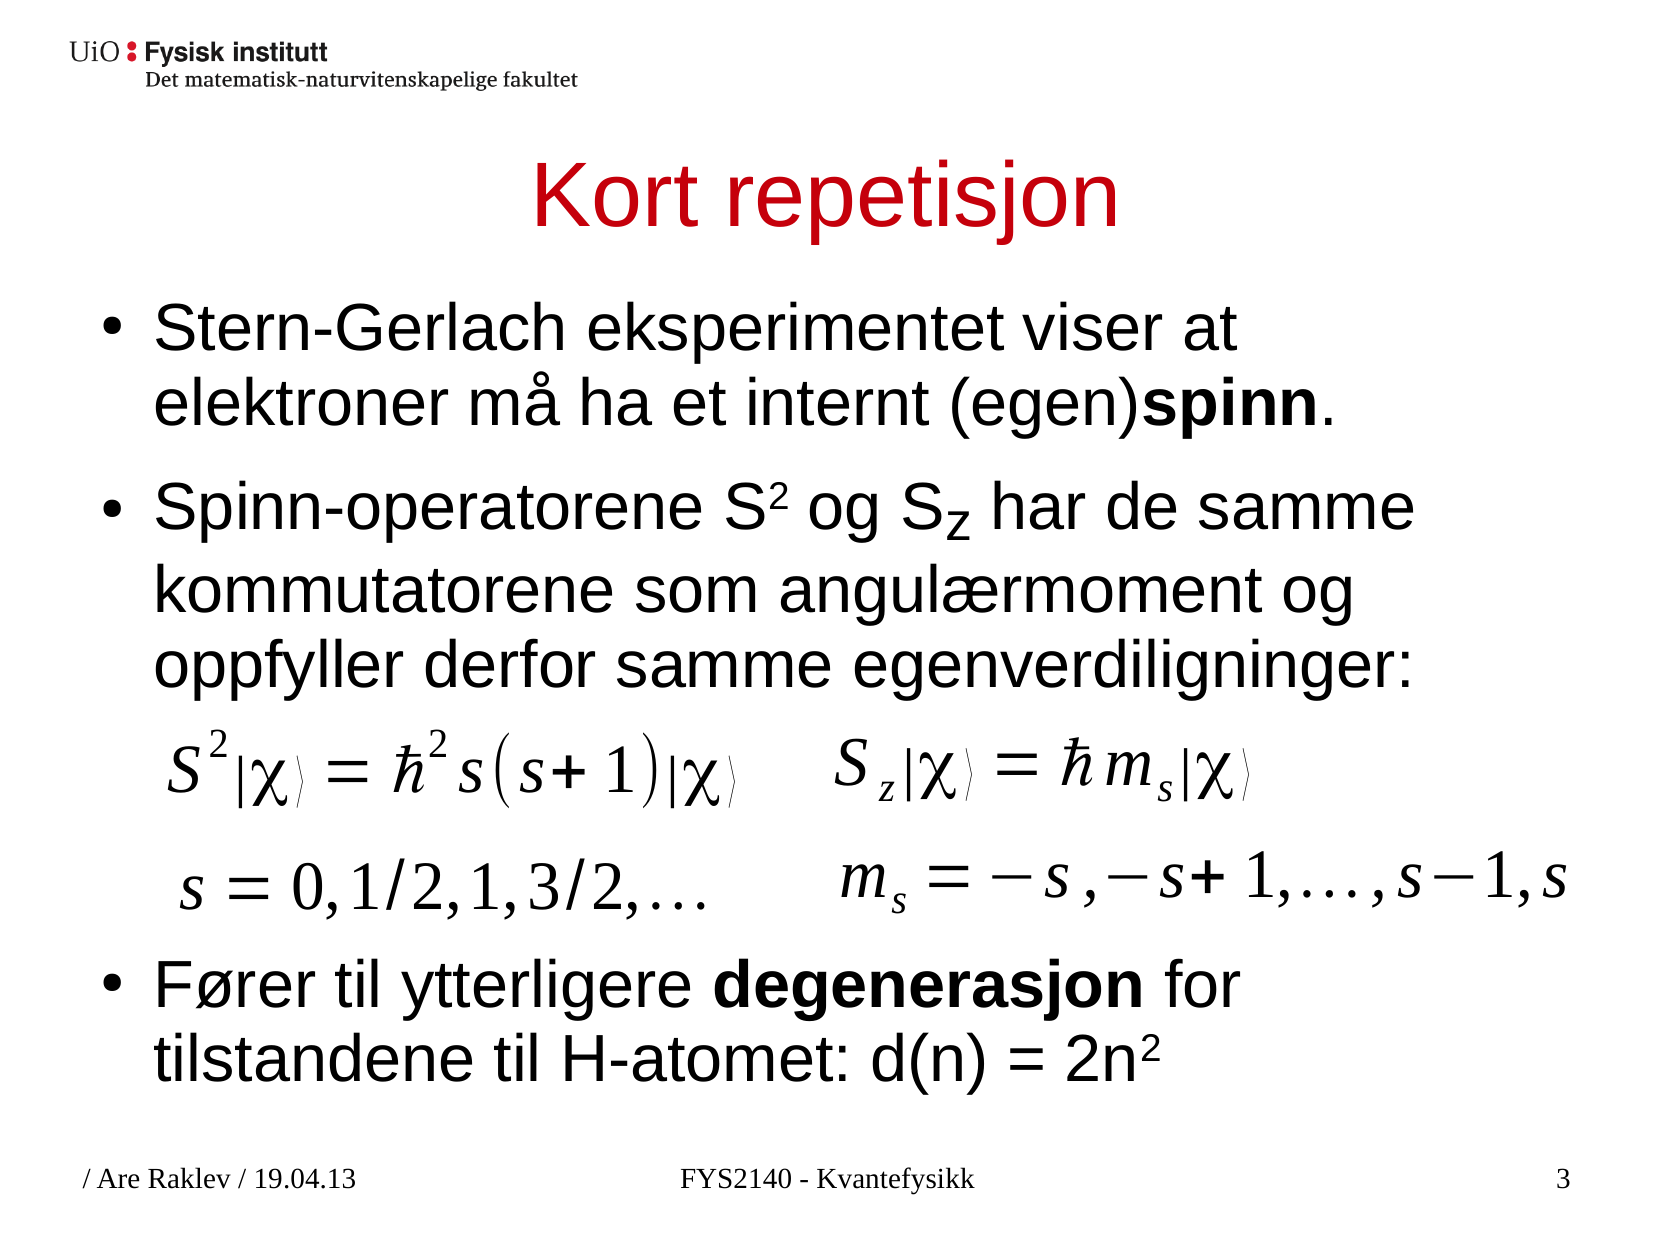

# Kort repetisjon
Stern-Gerlach eksperimentet viser at elektroner må ha et internt (egen)spinn.
Spinn-operatorene S2 og Sz har de samme kommutatorene som angulærmoment og oppfyller derfor samme egenverdiligninger:
Fører til ytterligere degenerasjon for tilstandene til H-atomet: d(n) = 2n2
/ Are Raklev / 19.04.13
FYS2140 - Kvantefysikk
3